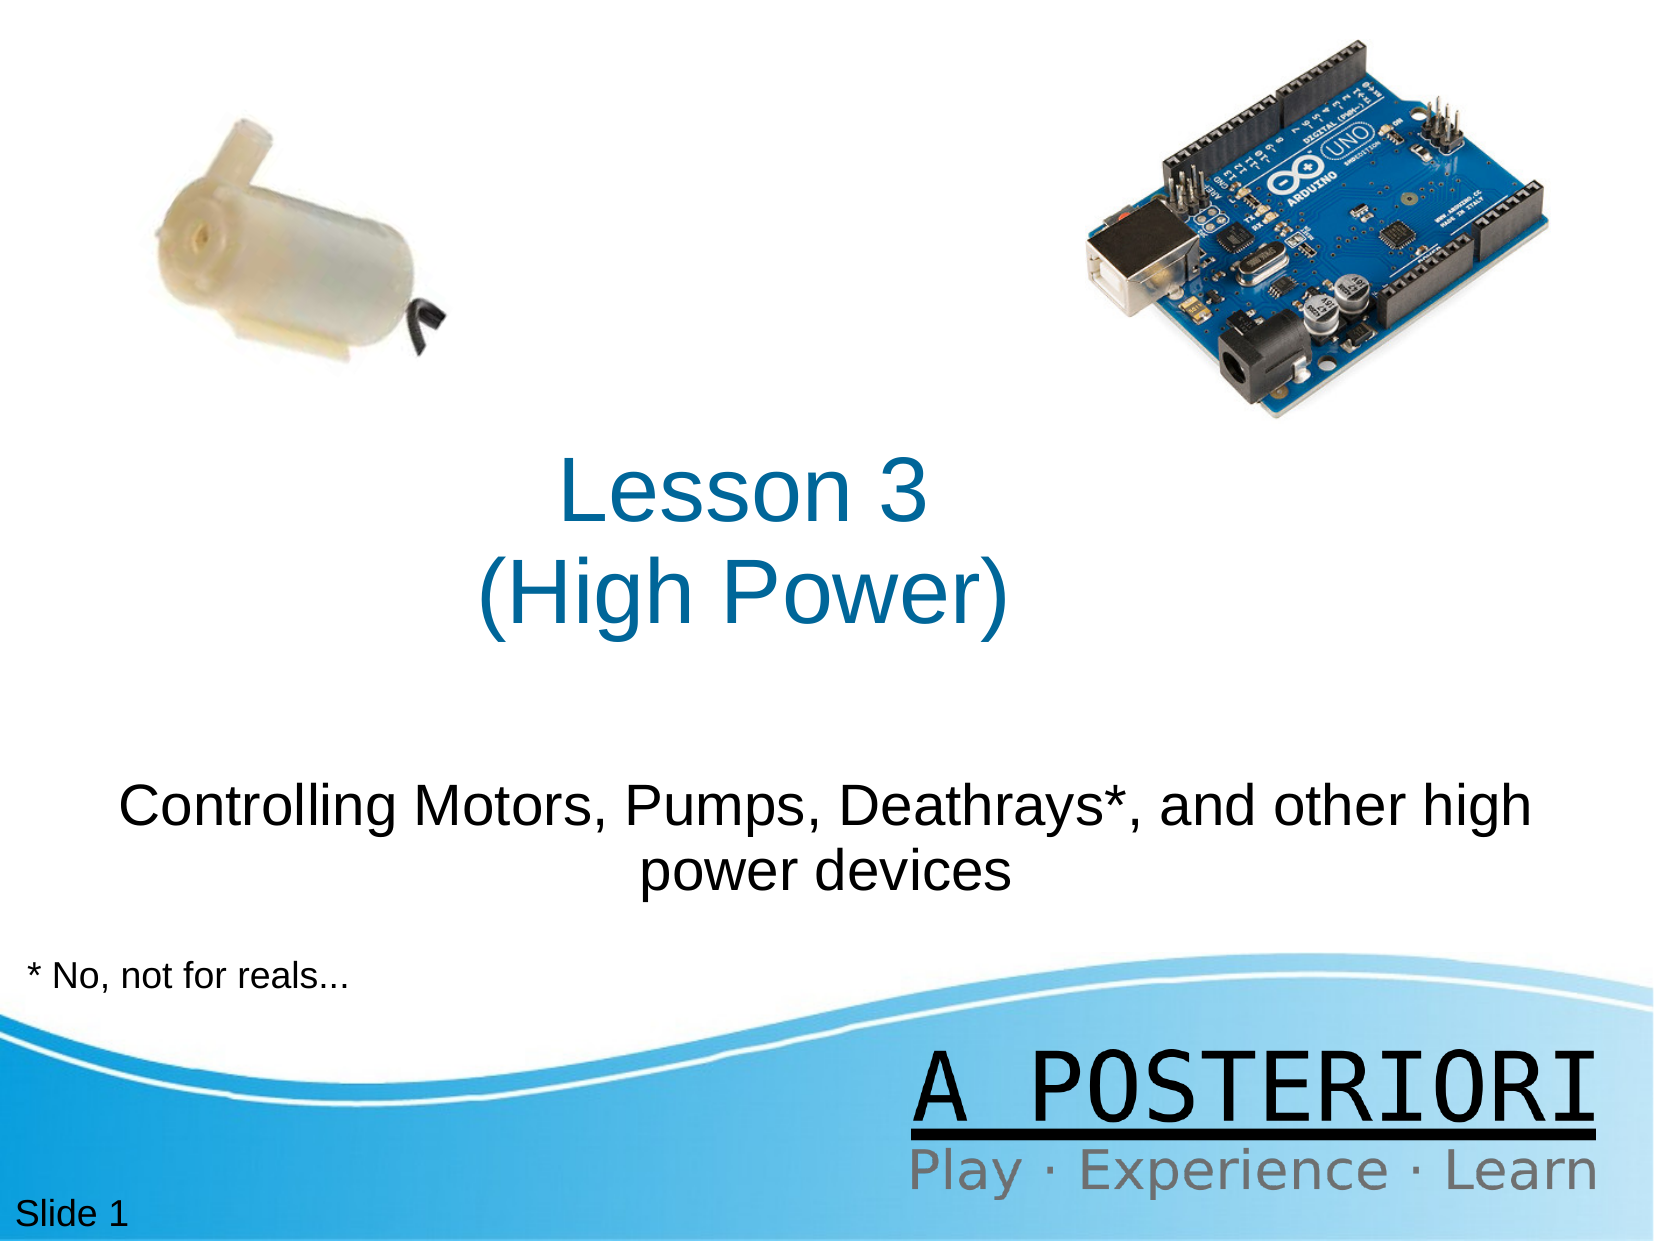

# Lesson 3 (High Power)
Controlling Motors, Pumps, Deathrays*, and other high power devices
* No, not for reals...